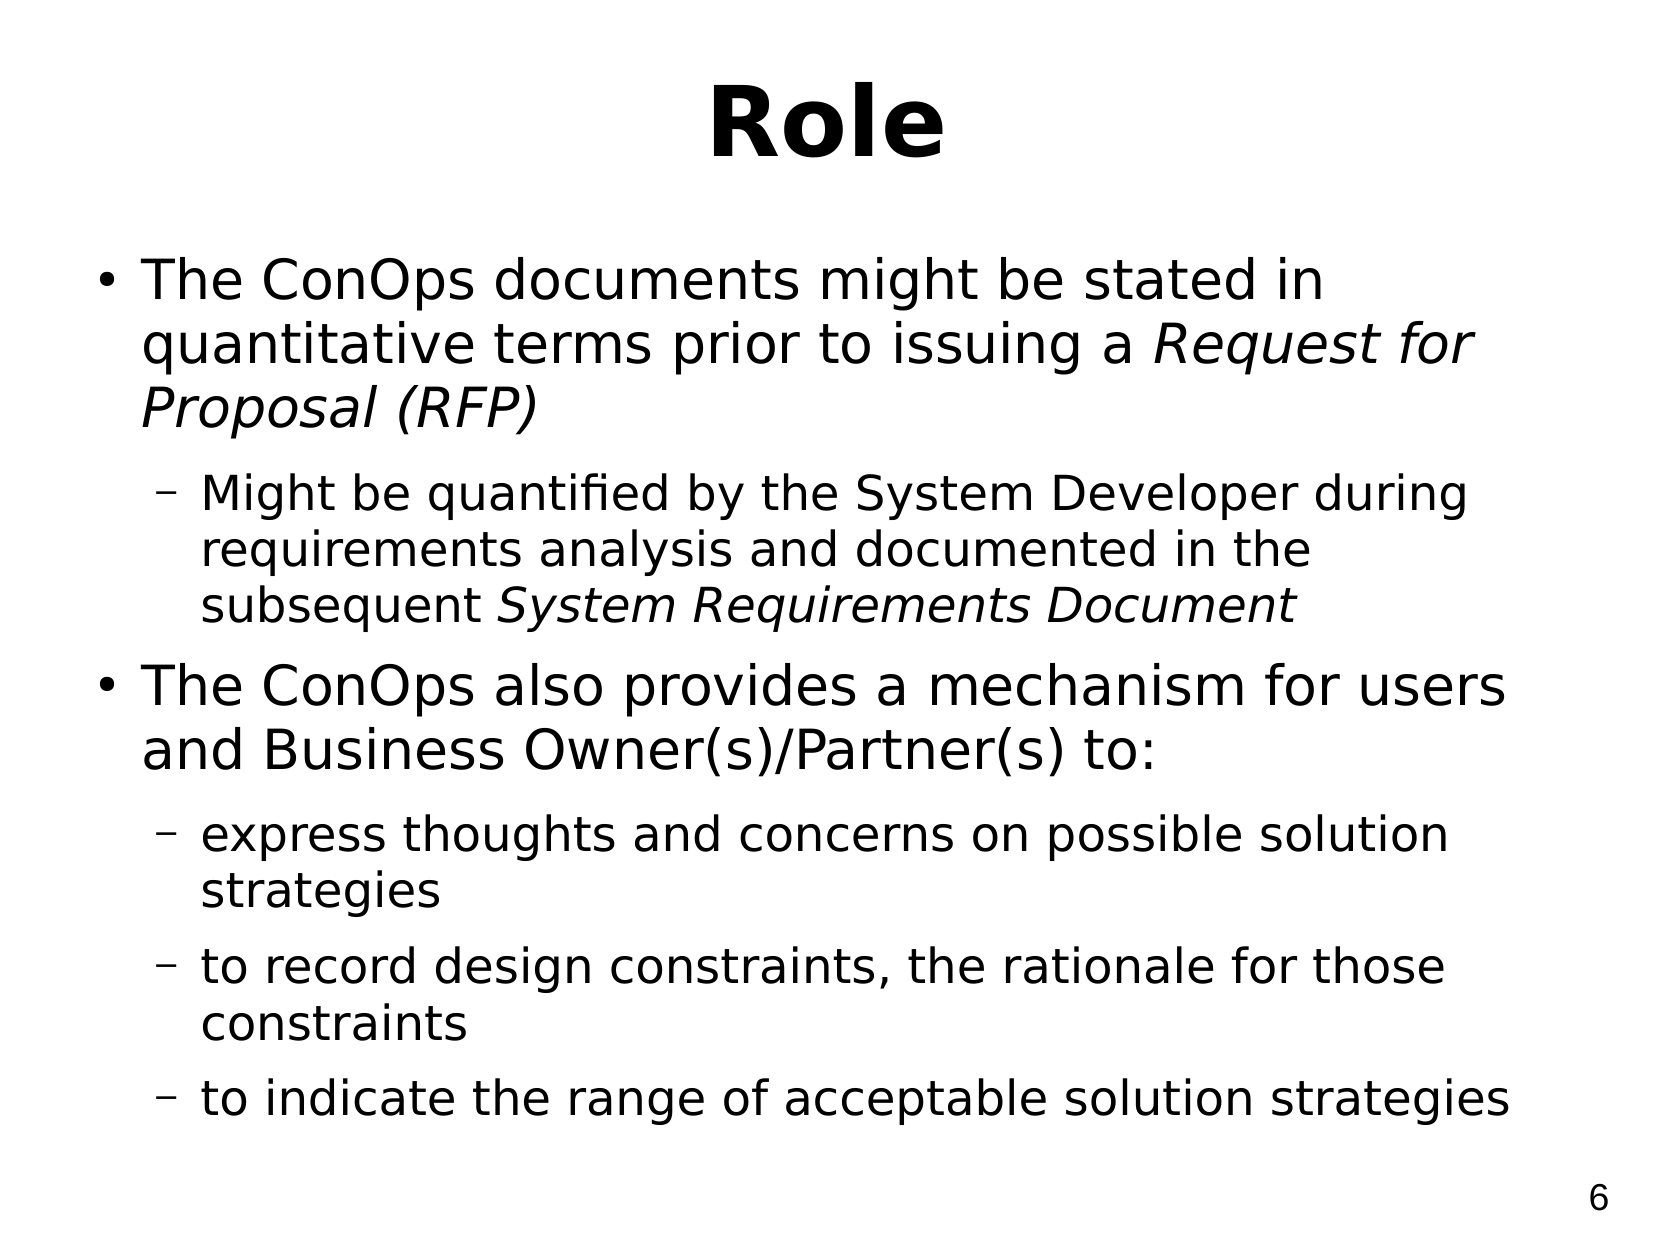

# Role
The ConOps documents might be stated in quantitative terms prior to issuing a Request for Proposal (RFP)
Might be quantified by the System Developer during requirements analysis and documented in the subsequent System Requirements Document
The ConOps also provides a mechanism for users and Business Owner(s)/Partner(s) to:
express thoughts and concerns on possible solution strategies
to record design constraints, the rationale for those constraints
to indicate the range of acceptable solution strategies